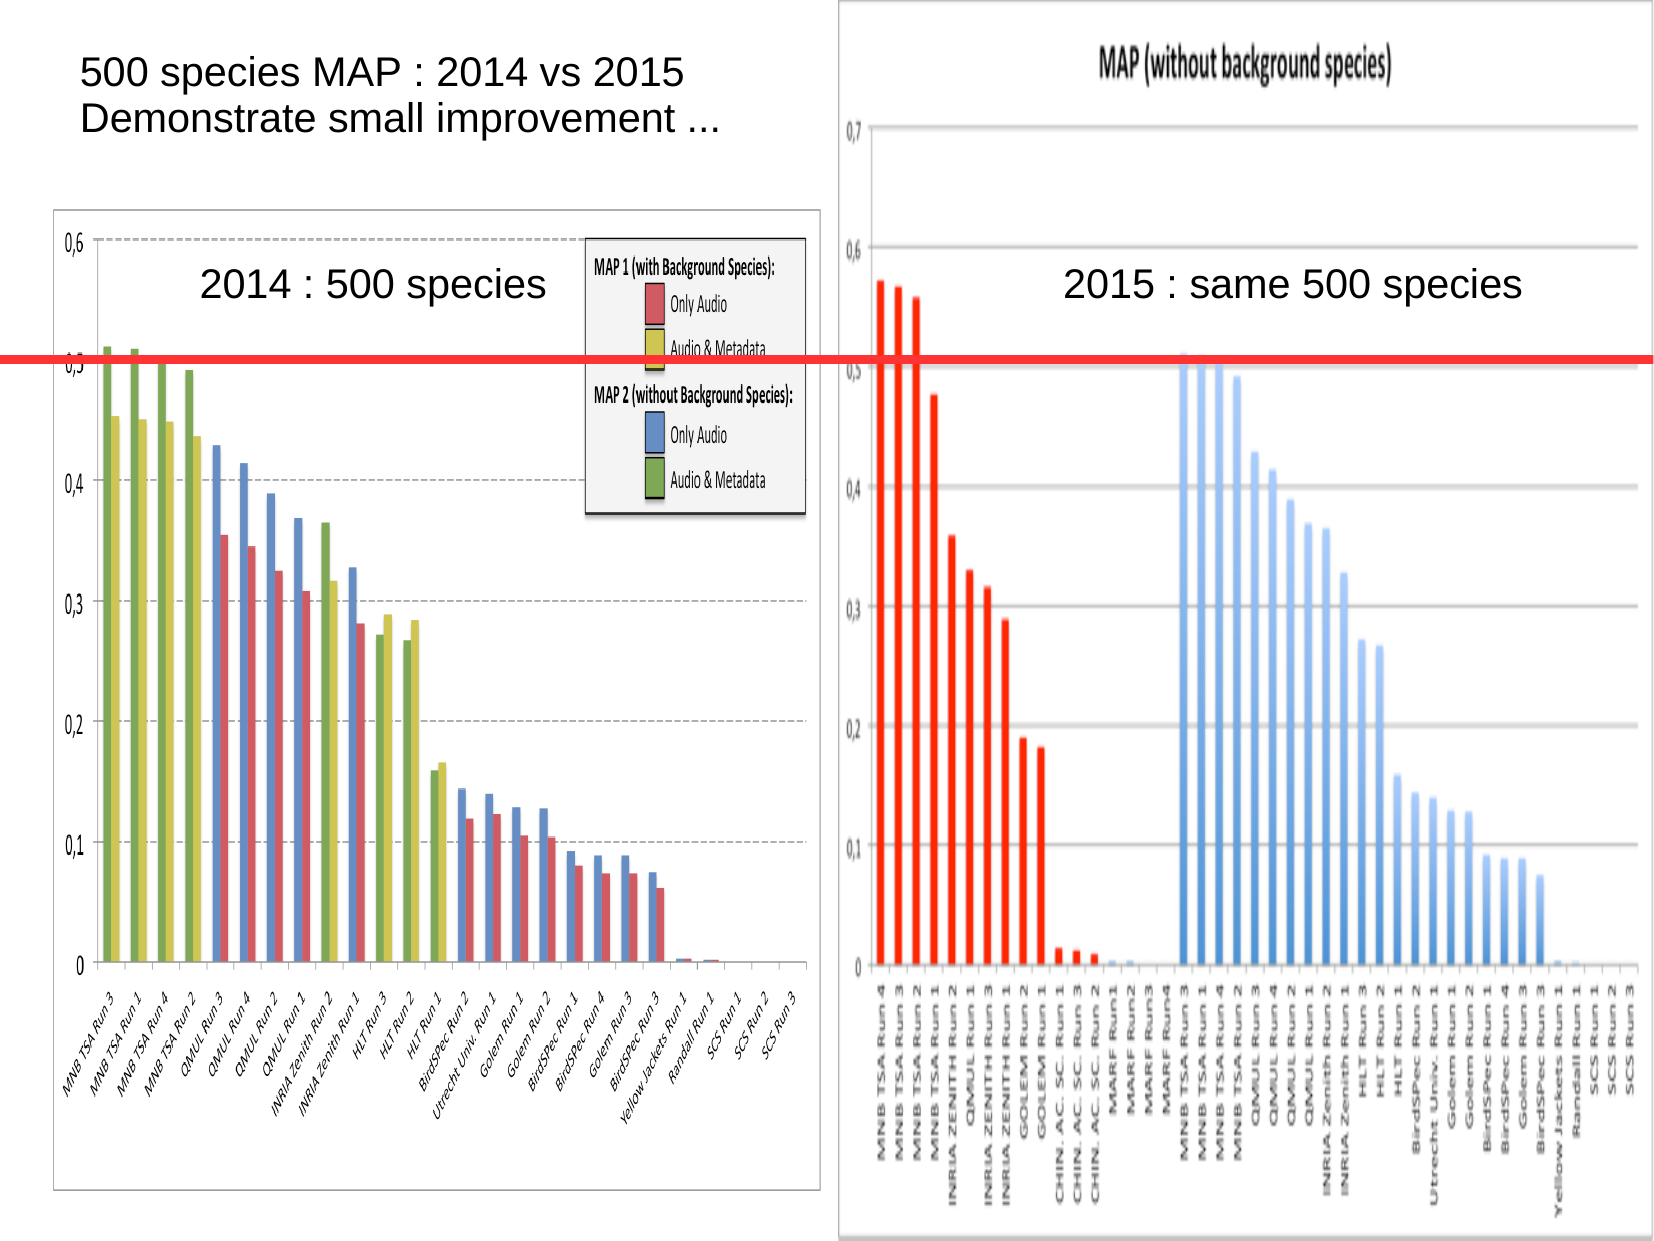

500 species MAP : 2014 vs 2015
Demonstrate small improvement ...
2014 : 500 species 2015 : same 500 species